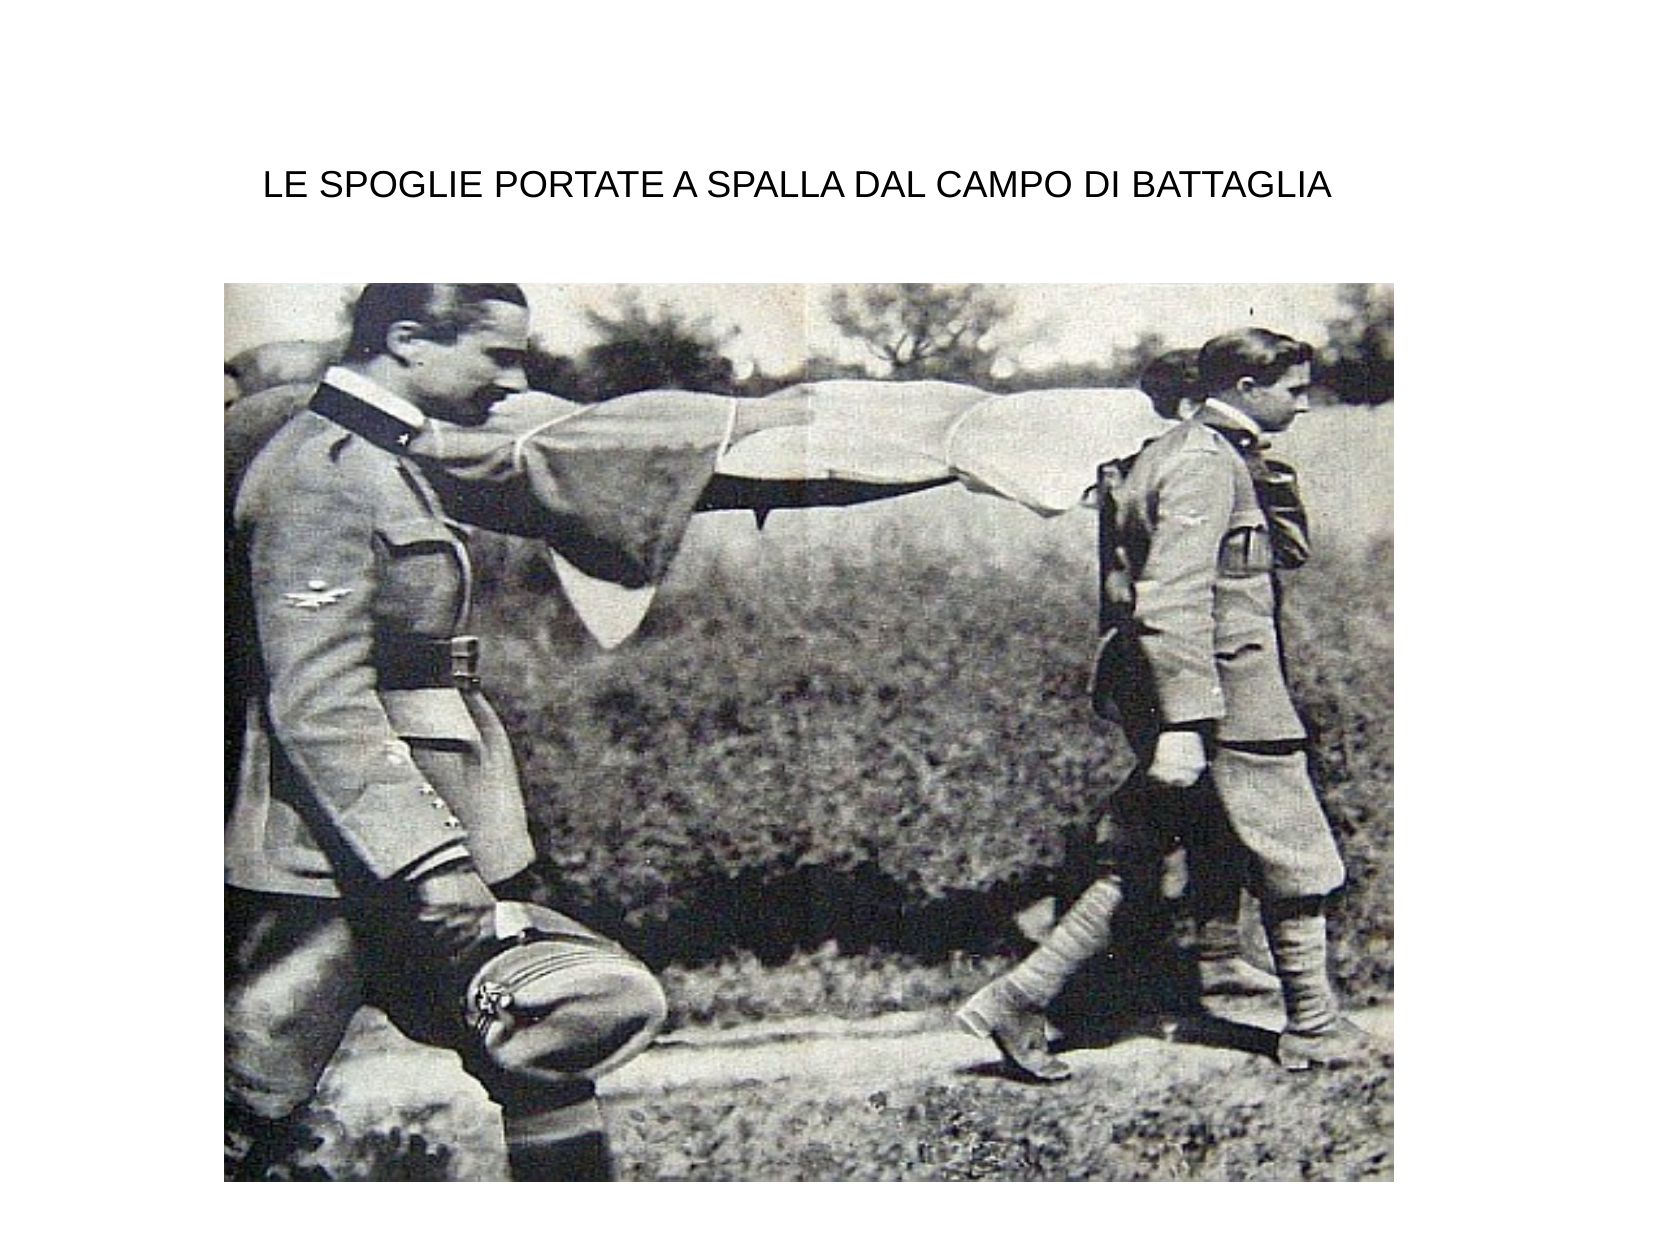

LE SPOGLIE PORTATE A SPALLA DAL CAMPO DI BATTAGLIA